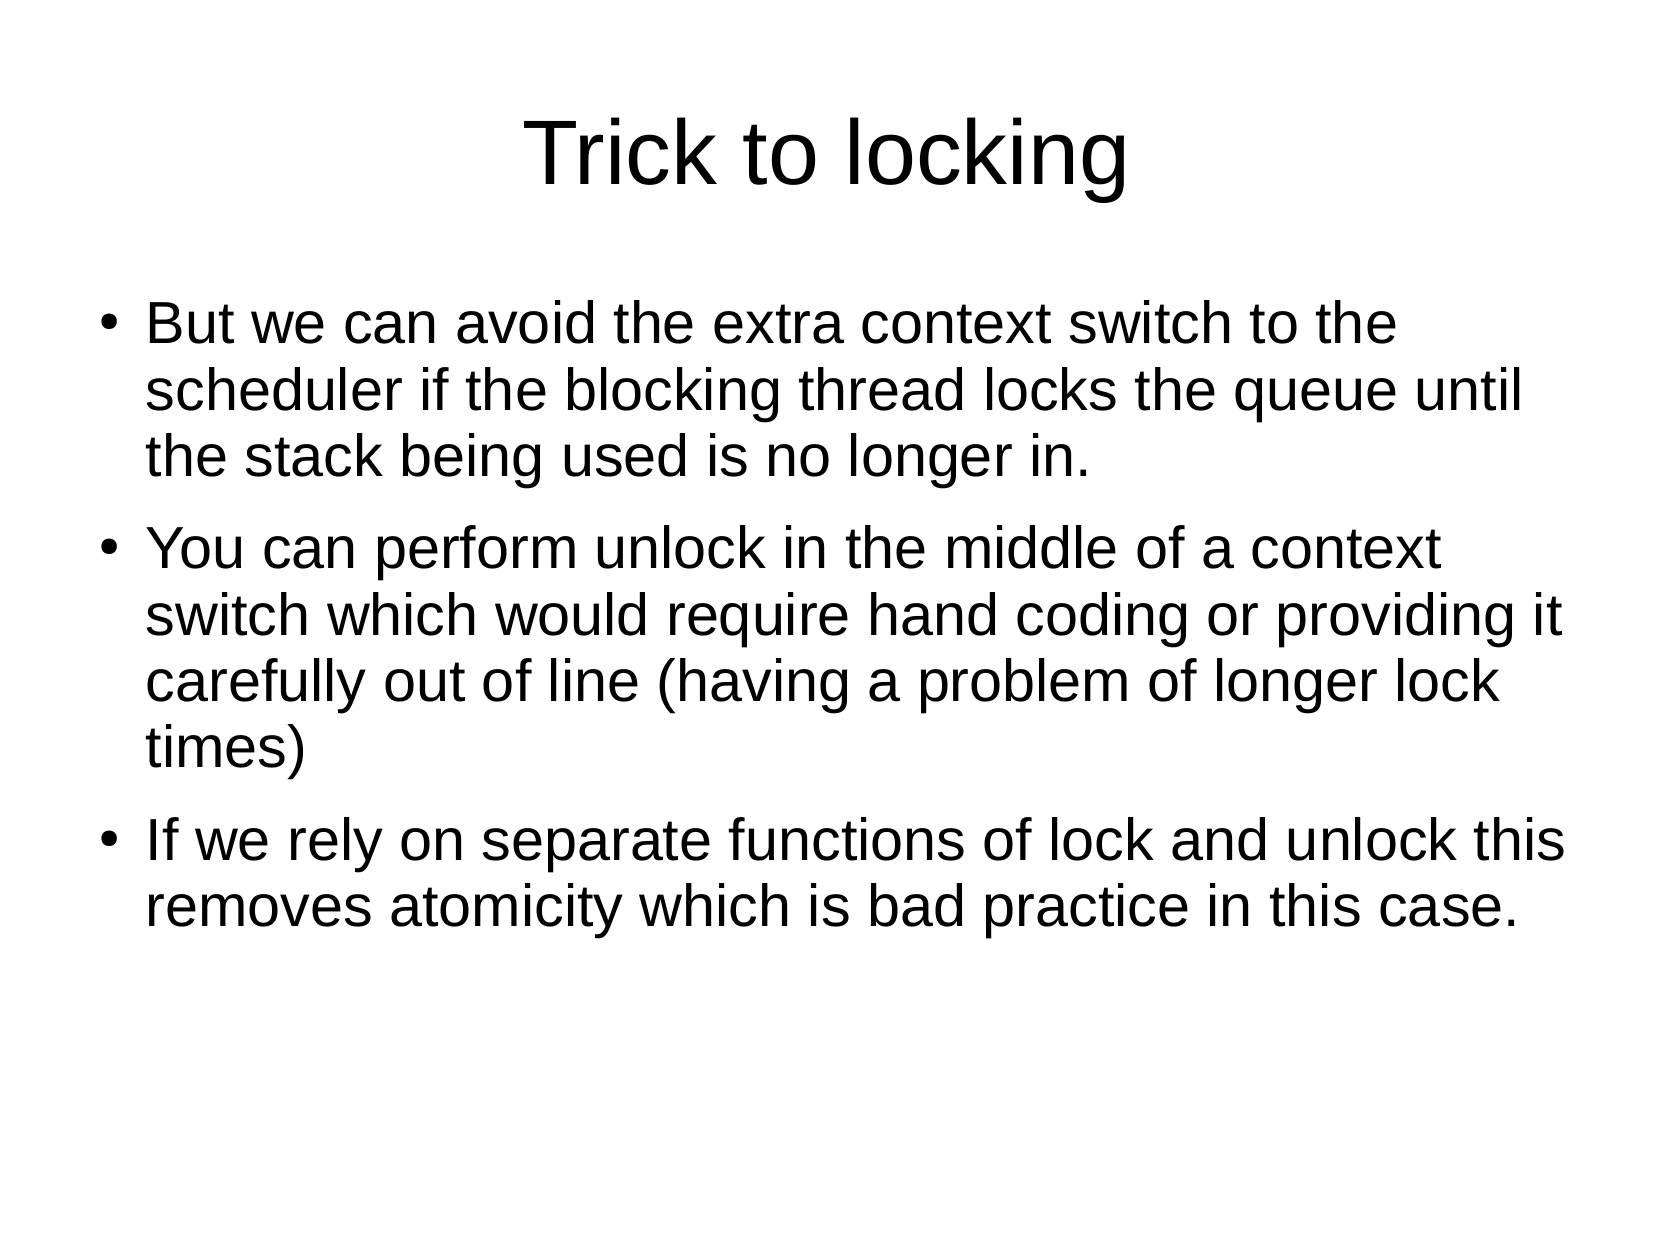

# Trick to locking
But we can avoid the extra context switch to the scheduler if the blocking thread locks the queue until the stack being used is no longer in.
You can perform unlock in the middle of a context switch which would require hand coding or providing it carefully out of line (having a problem of longer lock times)
If we rely on separate functions of lock and unlock this removes atomicity which is bad practice in this case.